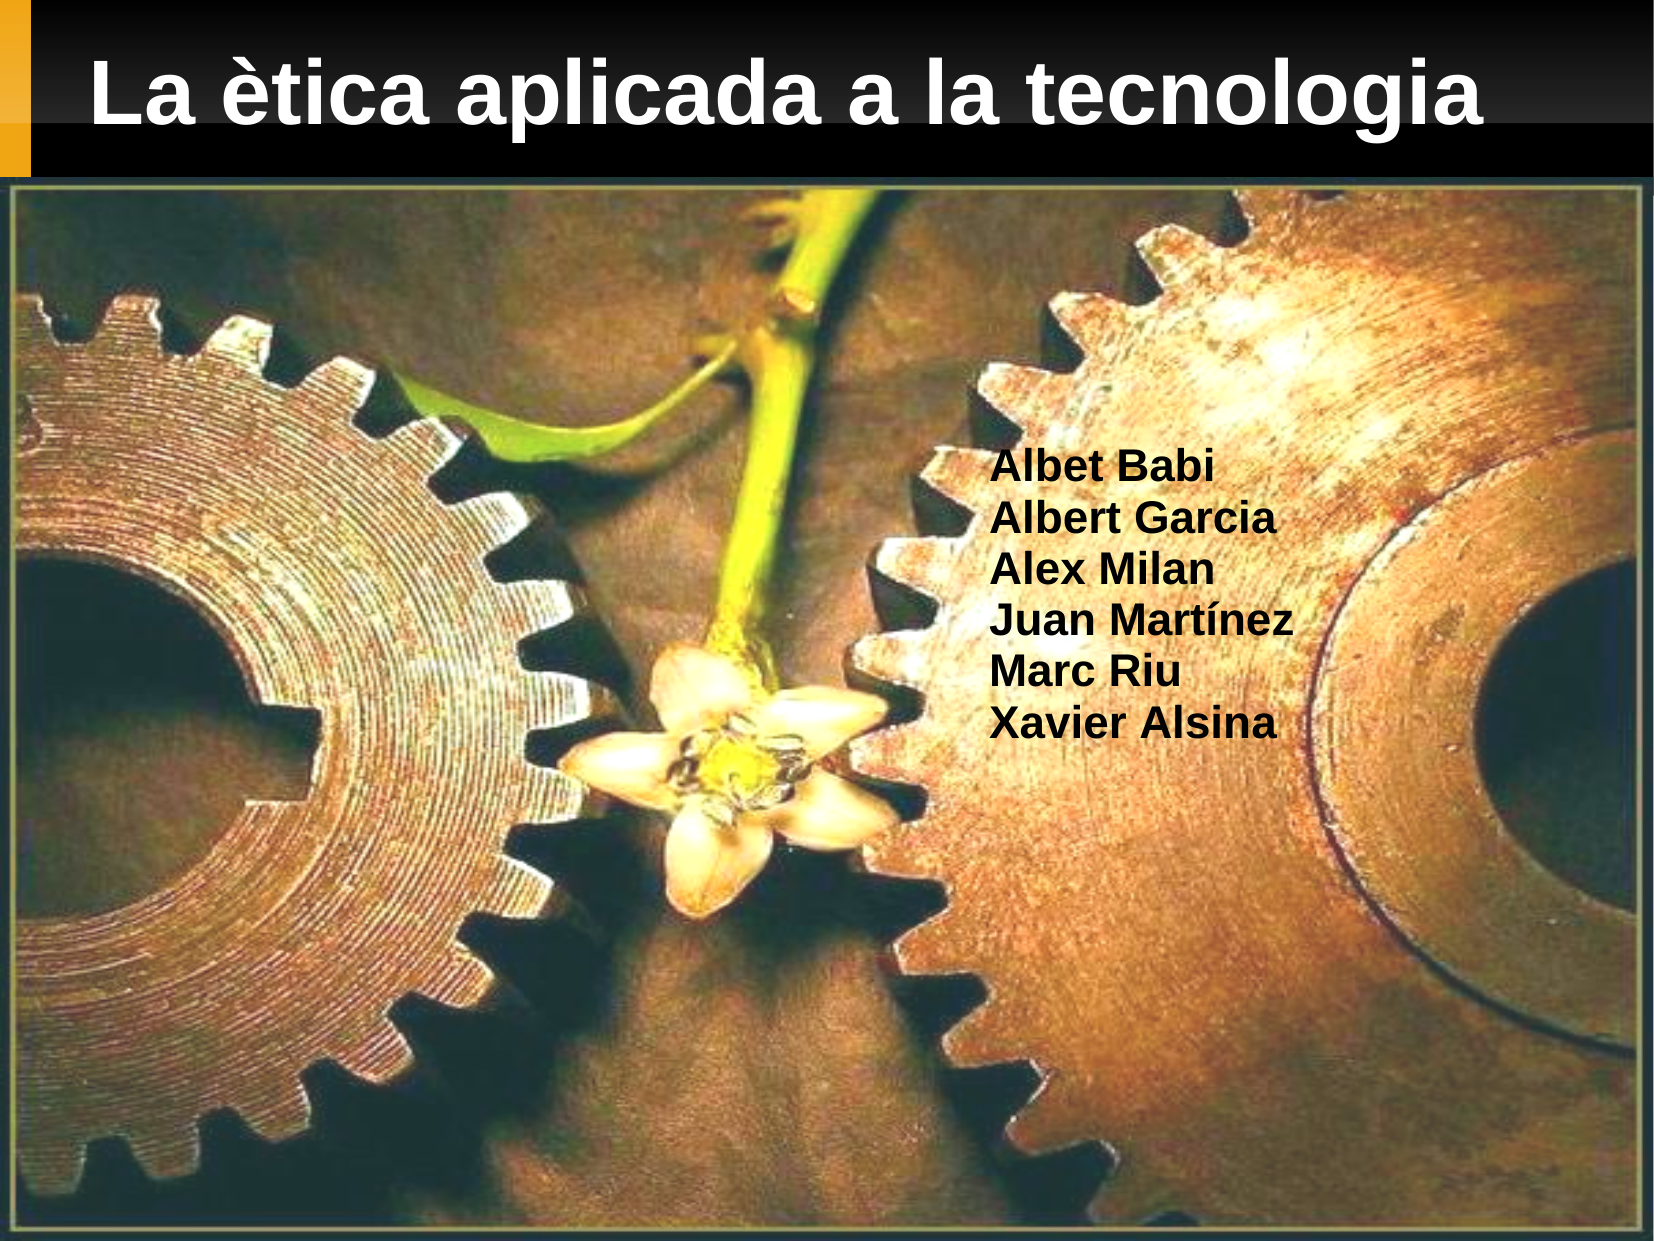

La ètica aplicada a la tecnologia
Albet Babi
Albert Garcia
Alex Milan
Juan Martínez
Marc Riu
Xavier Alsina